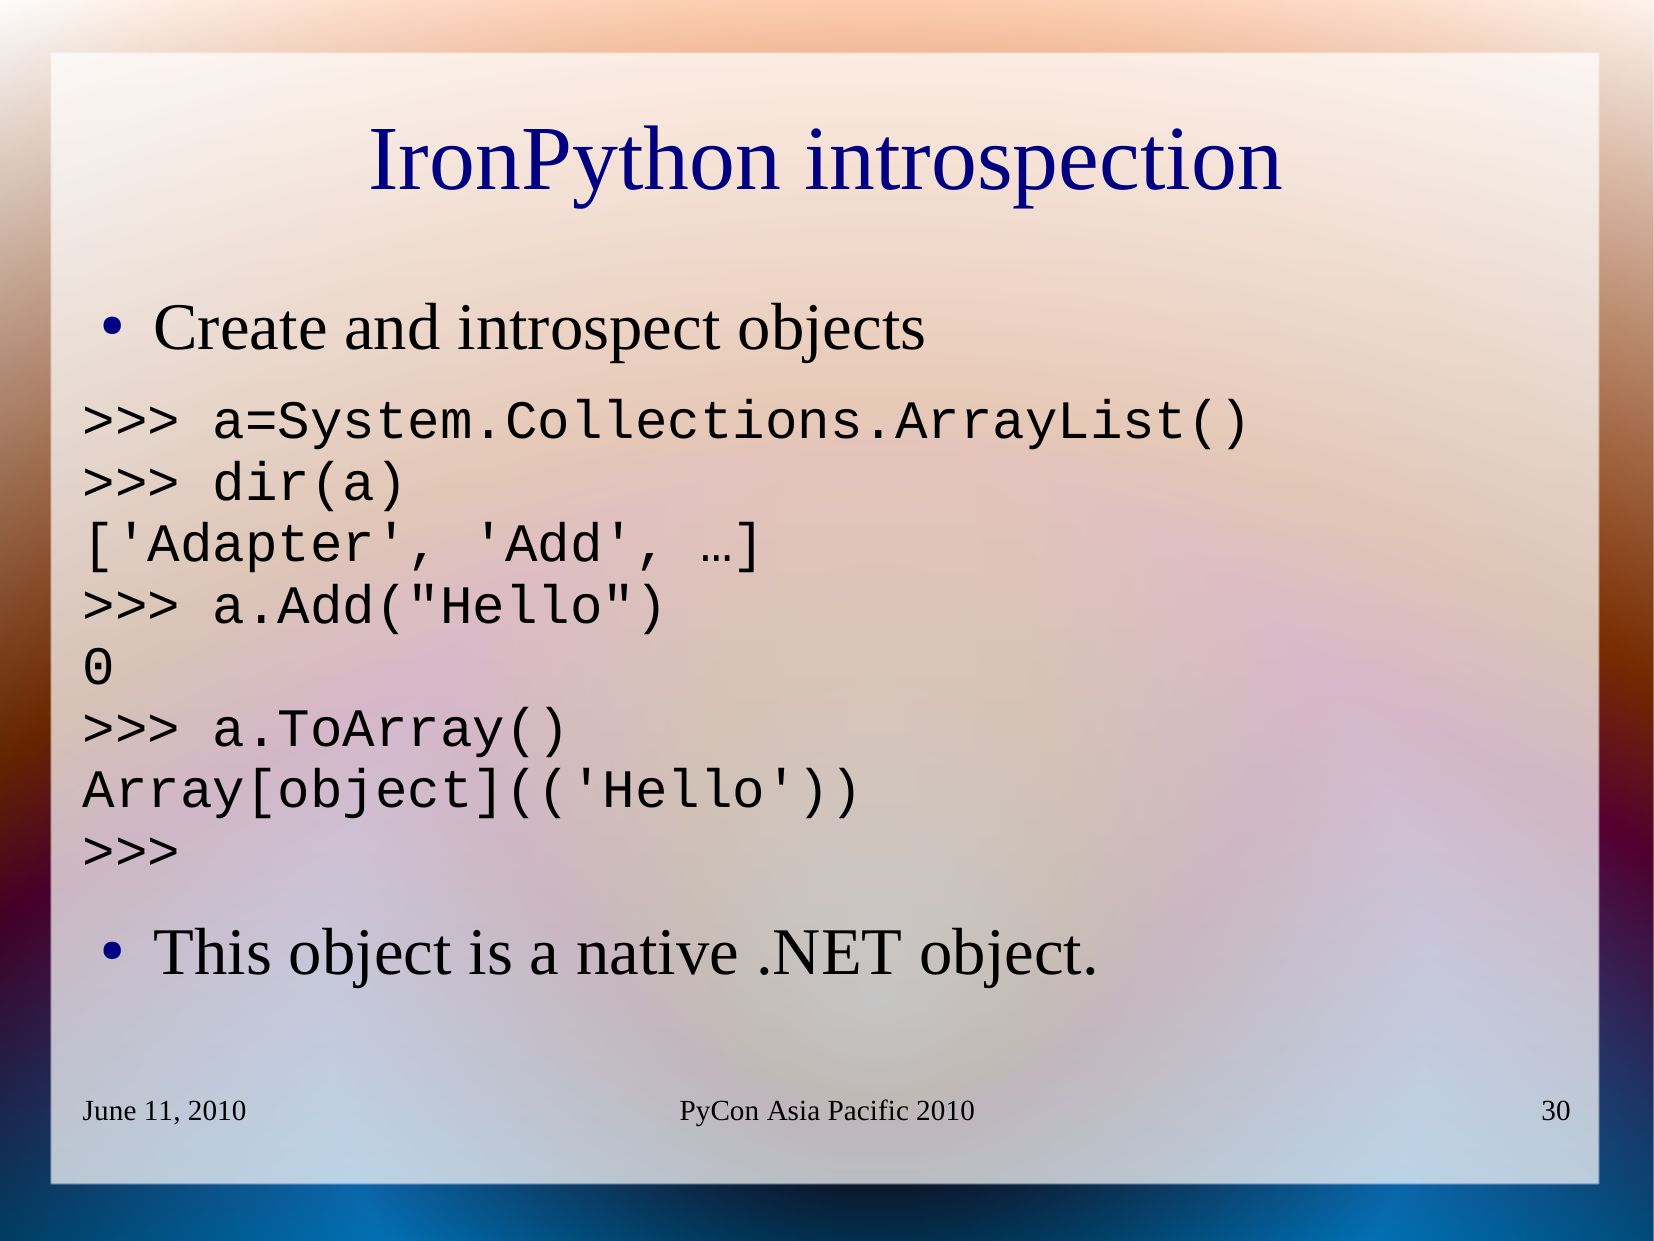

# IronPython introspection
Create and introspect objects
>>> a=System.Collections.ArrayList()
>>> dir(a)
['Adapter', 'Add', …]
>>> a.Add("Hello")
0
>>> a.ToArray()
Array[object](('Hello'))
>>>
This object is a native .NET object.
June 11, 2010
PyCon Asia Pacific 2010
30